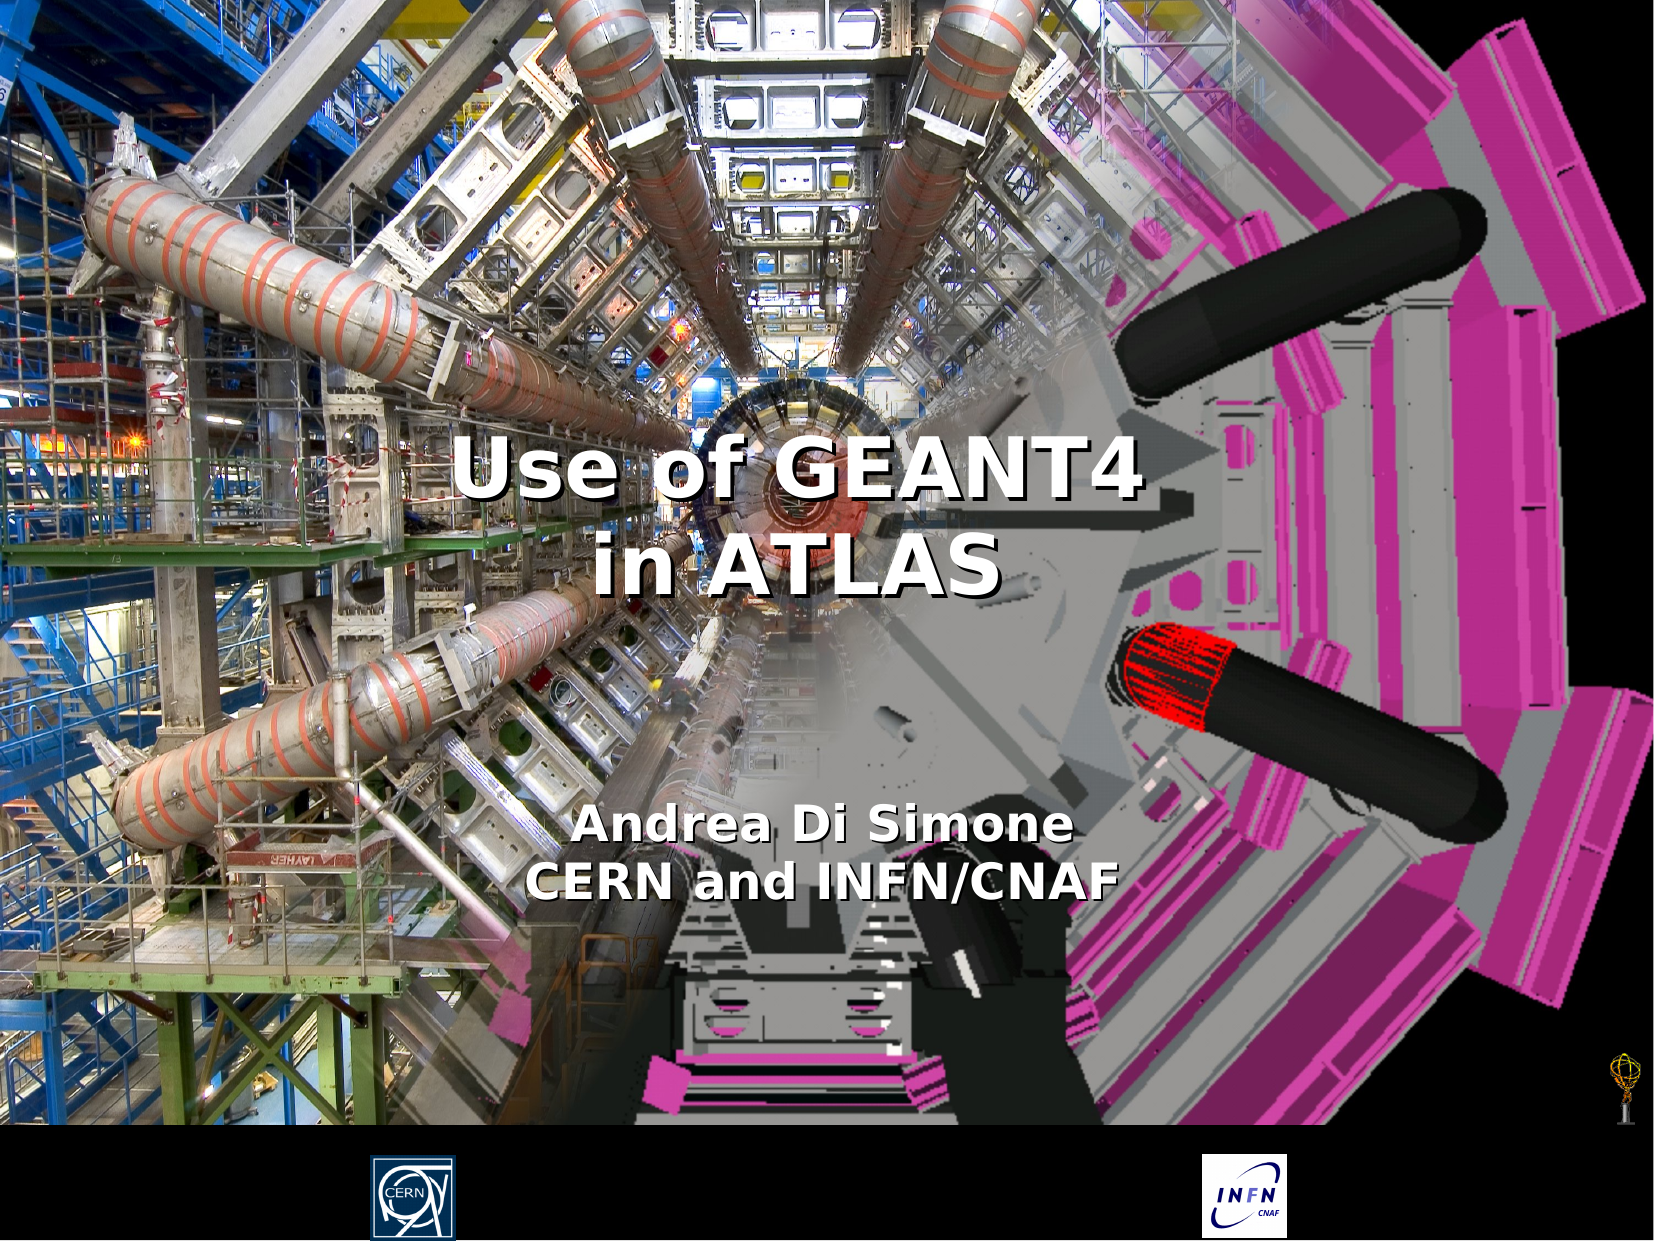

Use of GEANT4
in ATLAS
Andrea Di Simone
CERN and INFN/CNAF